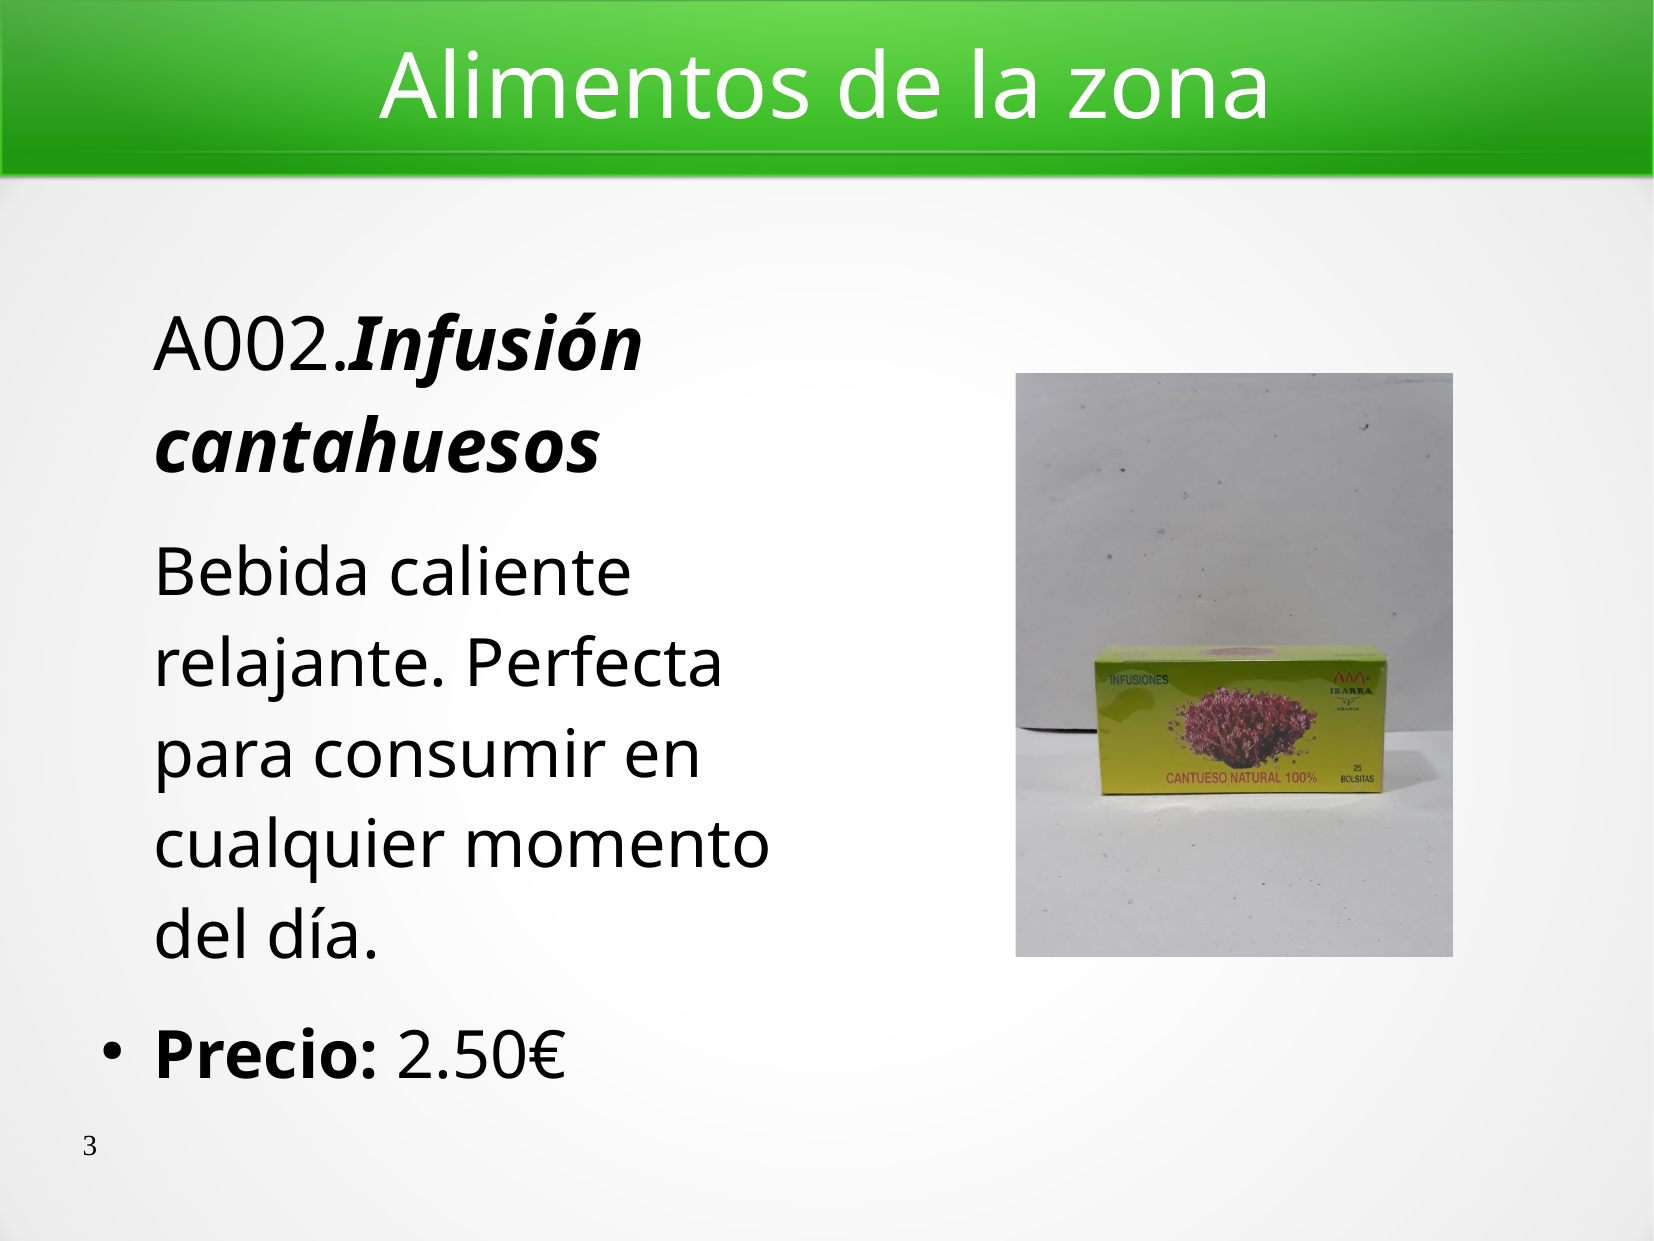

# Alimentos de la zona
A002.Infusión cantahuesos
Bebida caliente relajante. Perfecta para consumir en cualquier momento del día.
Precio: 2.50€
3